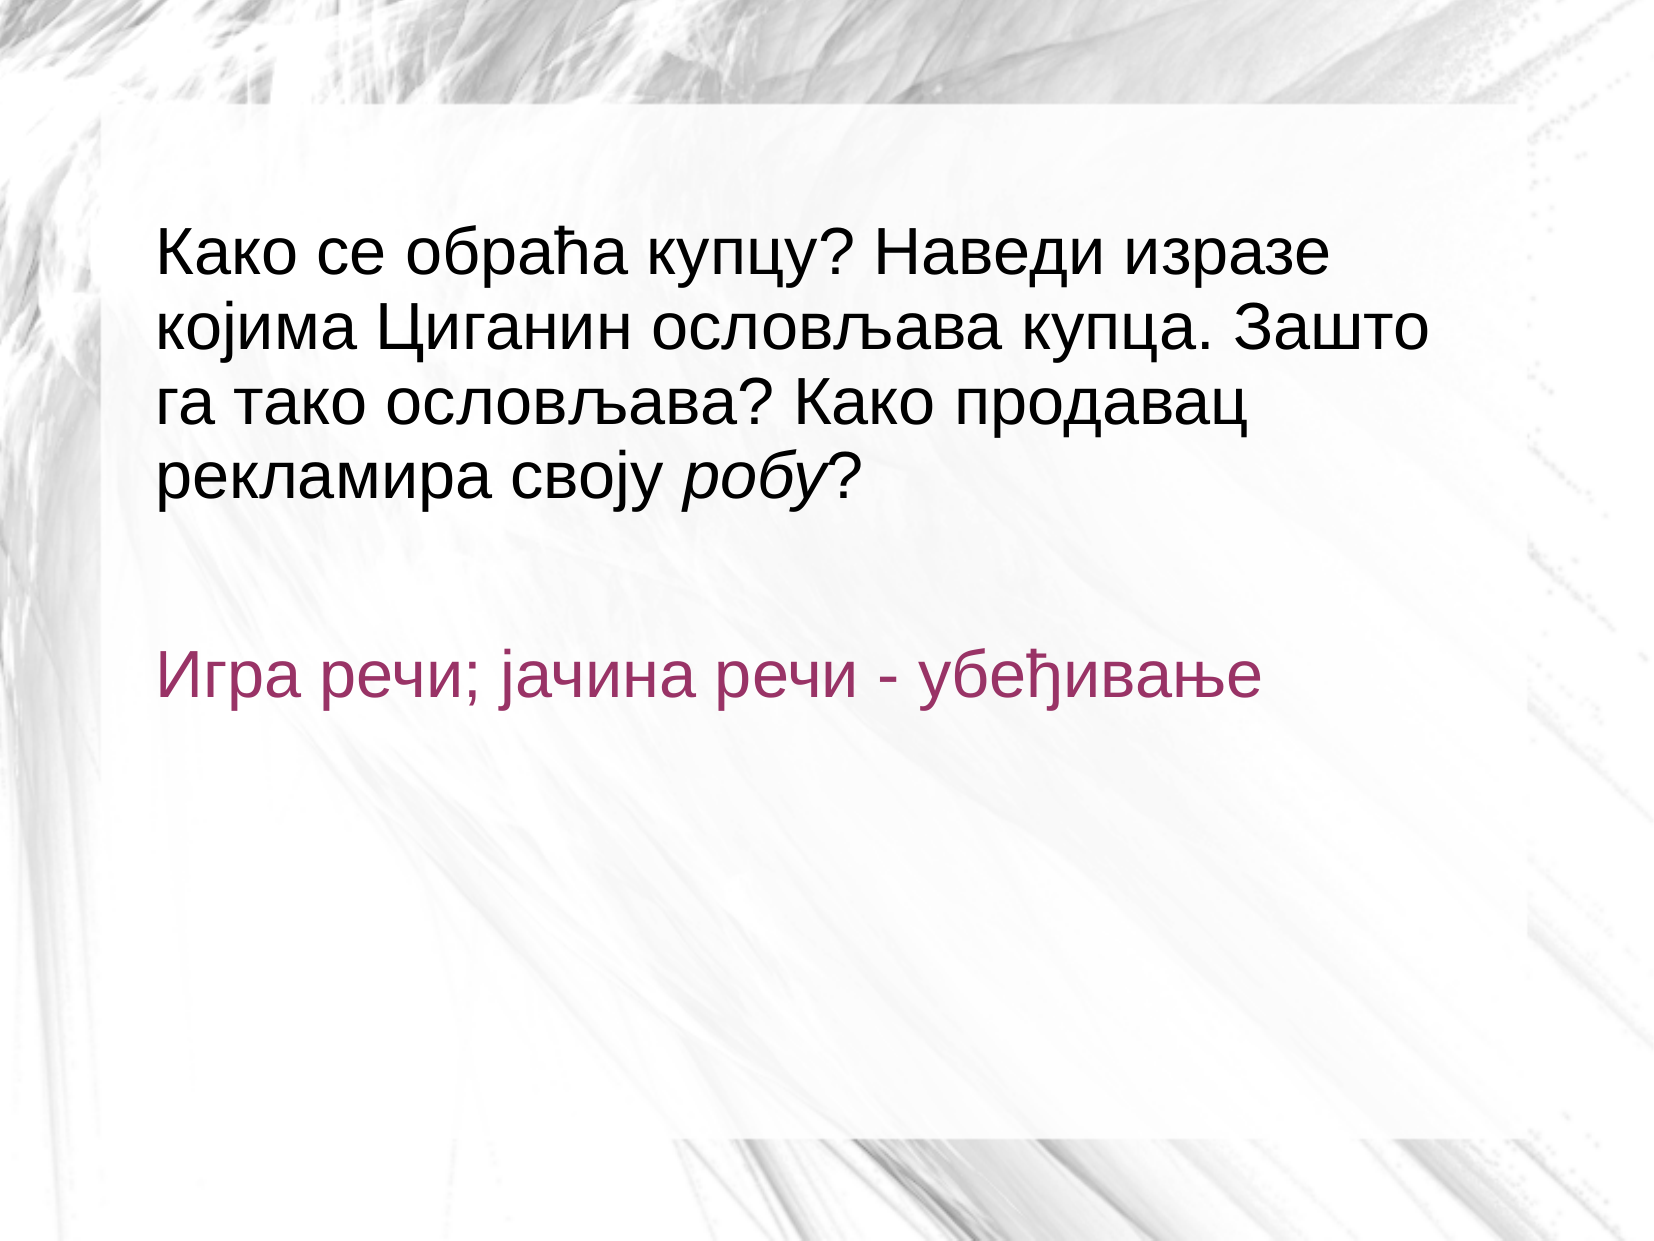

Како се обраћа купцу? Наведи изразе којима Циганин ословљава купца. Зашто га тако ословљава? Како продавац рекламира своју робу?
Игра речи; јачина речи - убеђивање